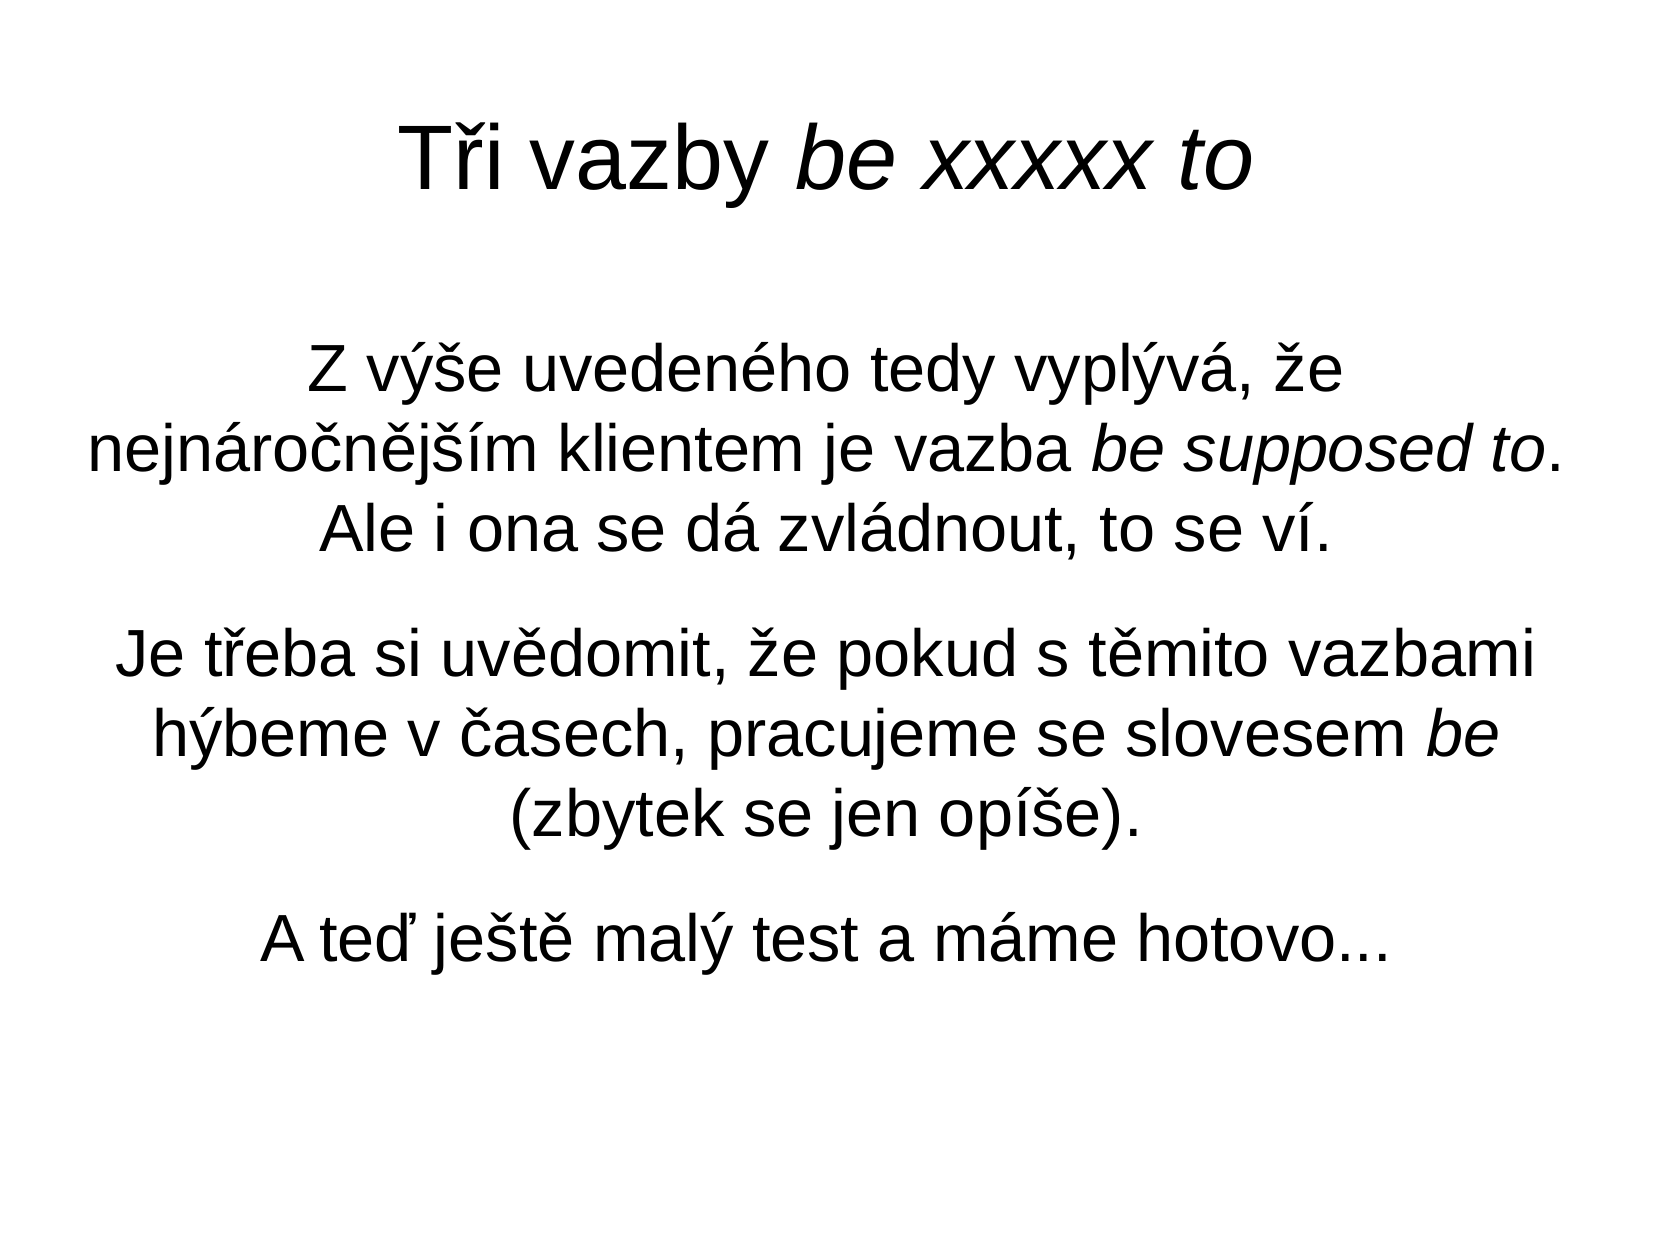

Tři vazby be xxxxx to
Z výše uvedeného tedy vyplývá, že nejnáročnějším klientem je vazba be supposed to.
Ale i ona se dá zvládnout, to se ví.
Je třeba si uvědomit, že pokud s těmito vazbami hýbeme v časech, pracujeme se slovesem be (zbytek se jen opíše).
A teď ještě malý test a máme hotovo...